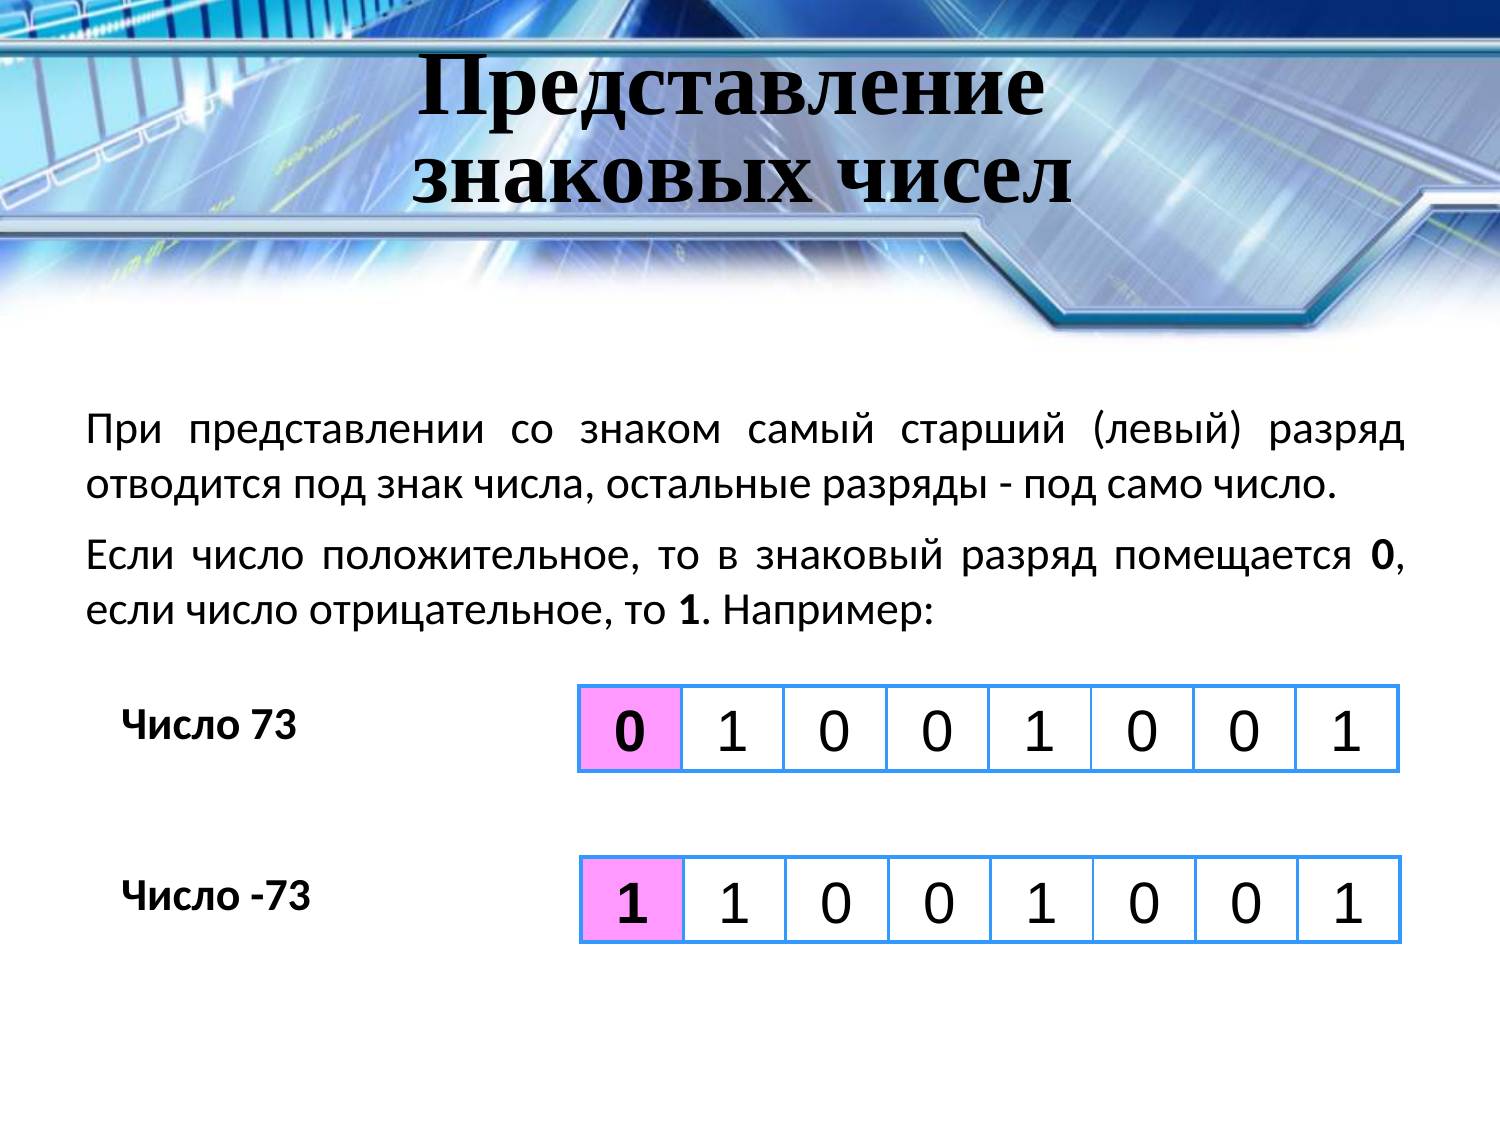

Представление
знаковых чисел
# При представлении со знаком самый старший (левый) разряд отводится под знак числа, остальные разряды - под само число.
Если число положительное, то в знаковый разряд помещается 0, если число отрицательное, то 1. Например:
| 0 | 1 | 0 | 0 | 1 | 0 | 0 | 1 |
| --- | --- | --- | --- | --- | --- | --- | --- |
Число 73
| 1 | 1 | 0 | 0 | 1 | 0 | 0 | 1 |
| --- | --- | --- | --- | --- | --- | --- | --- |
Число -73